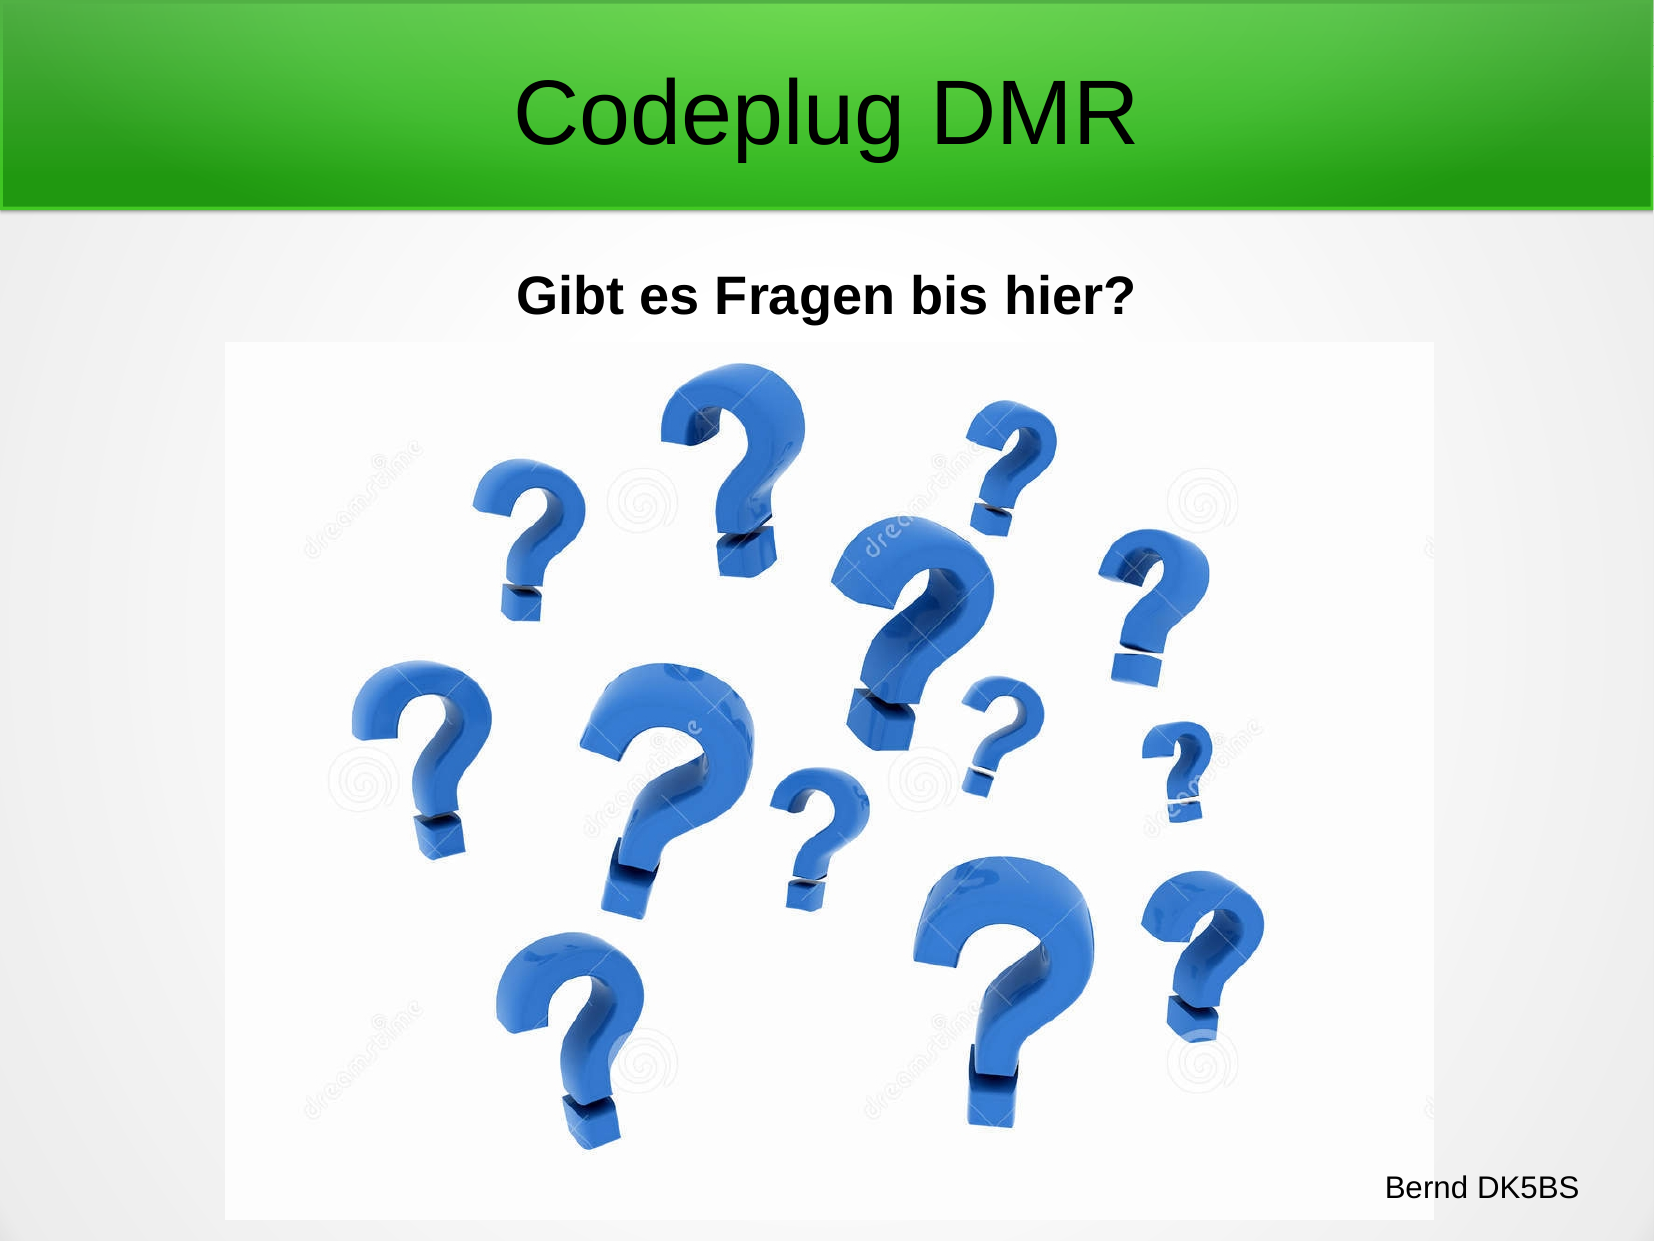

# Codeplug DMR
Gibt es Fragen bis hier?
Bernd DK5BS